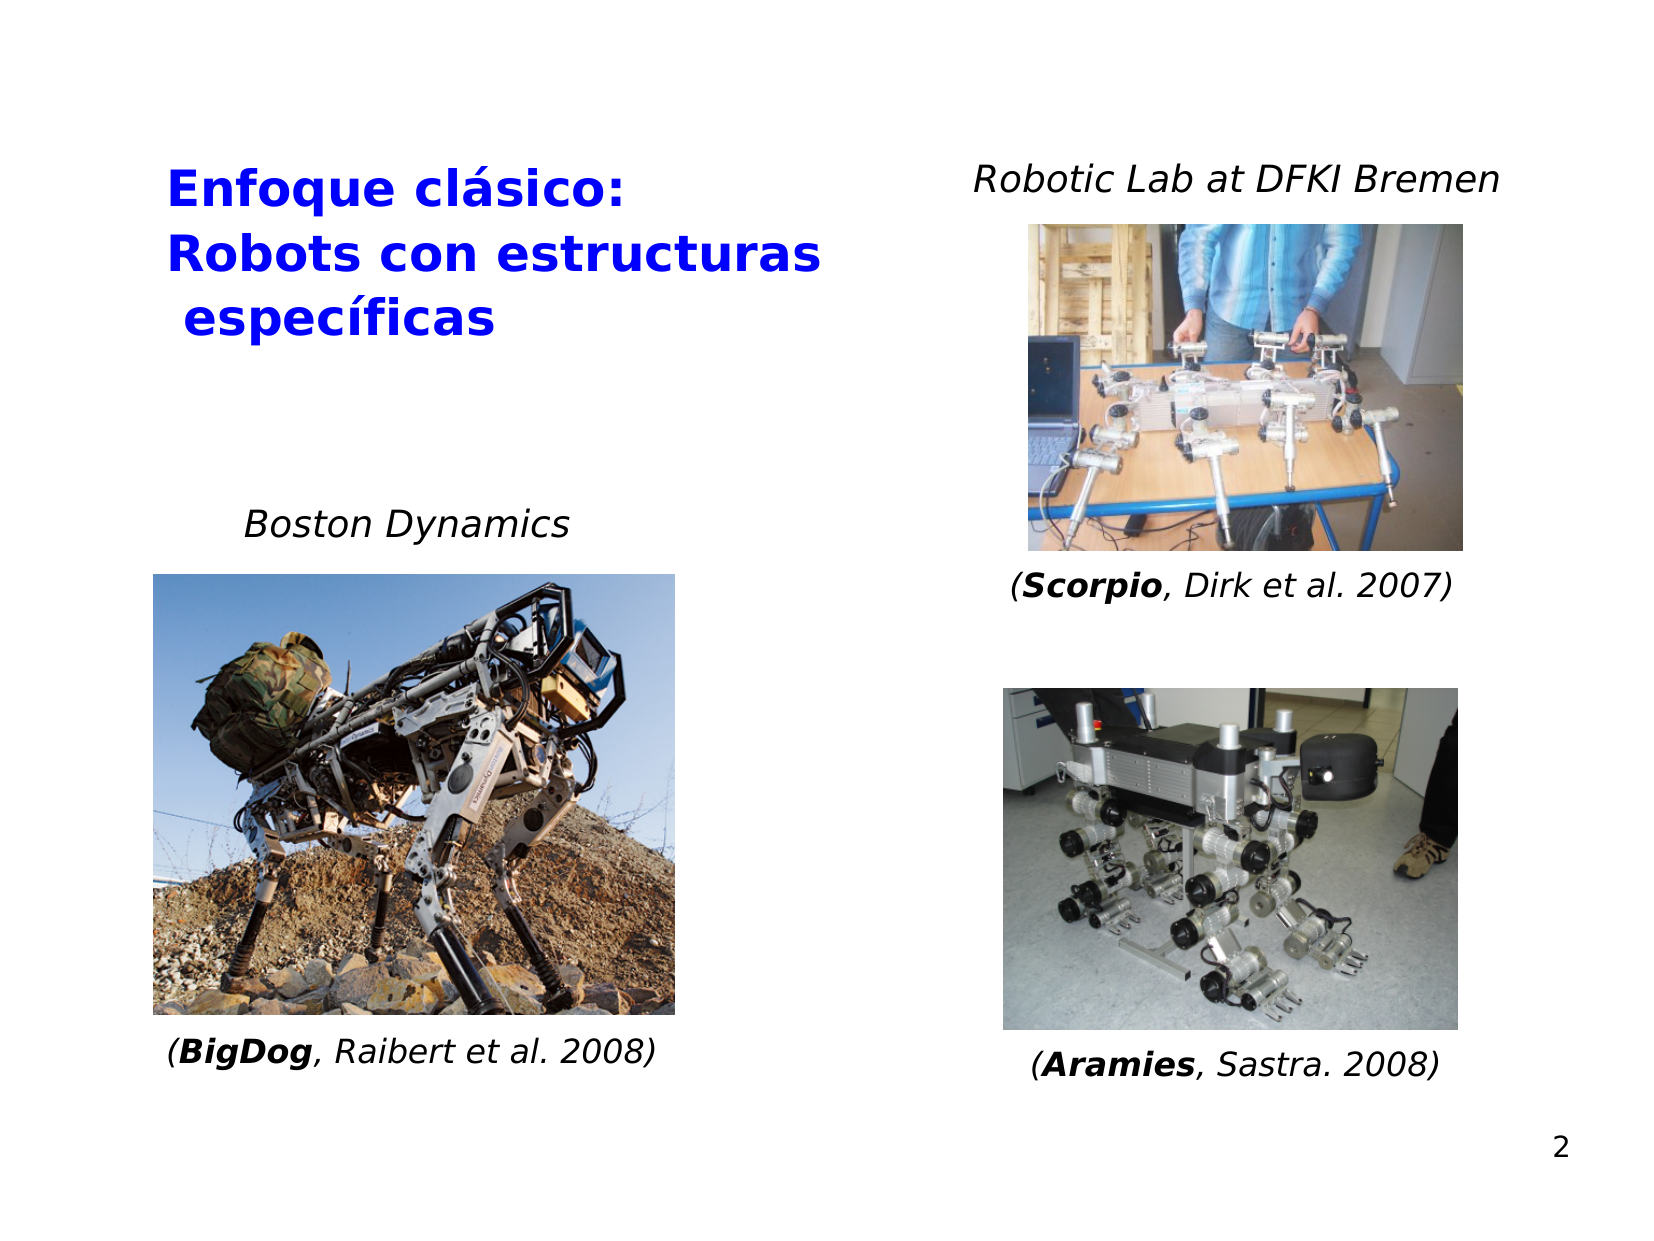

Robotic Lab at DFKI Bremen
Enfoque clásico:
Robots con estructuras
 específicas
Boston Dynamics
(Scorpio, Dirk et al. 2007)
(BigDog, Raibert et al. 2008)
(Aramies, Sastra. 2008)
2